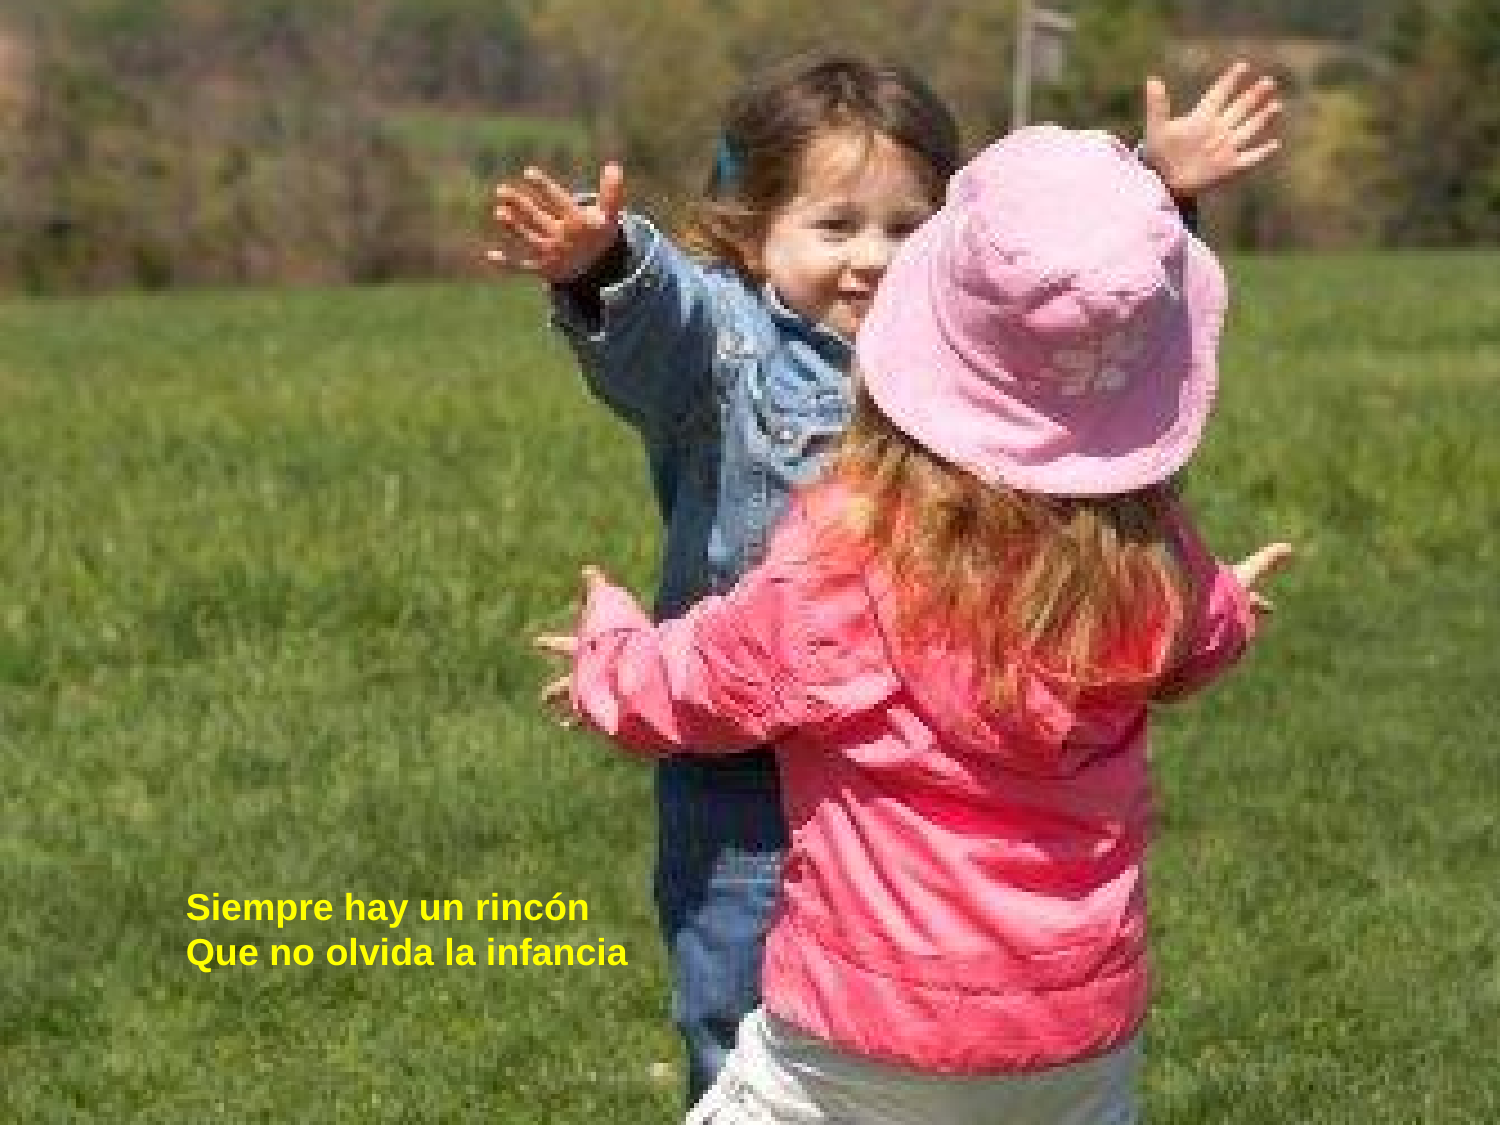

#
Siempre hay un rincón
Que no olvida la infancia